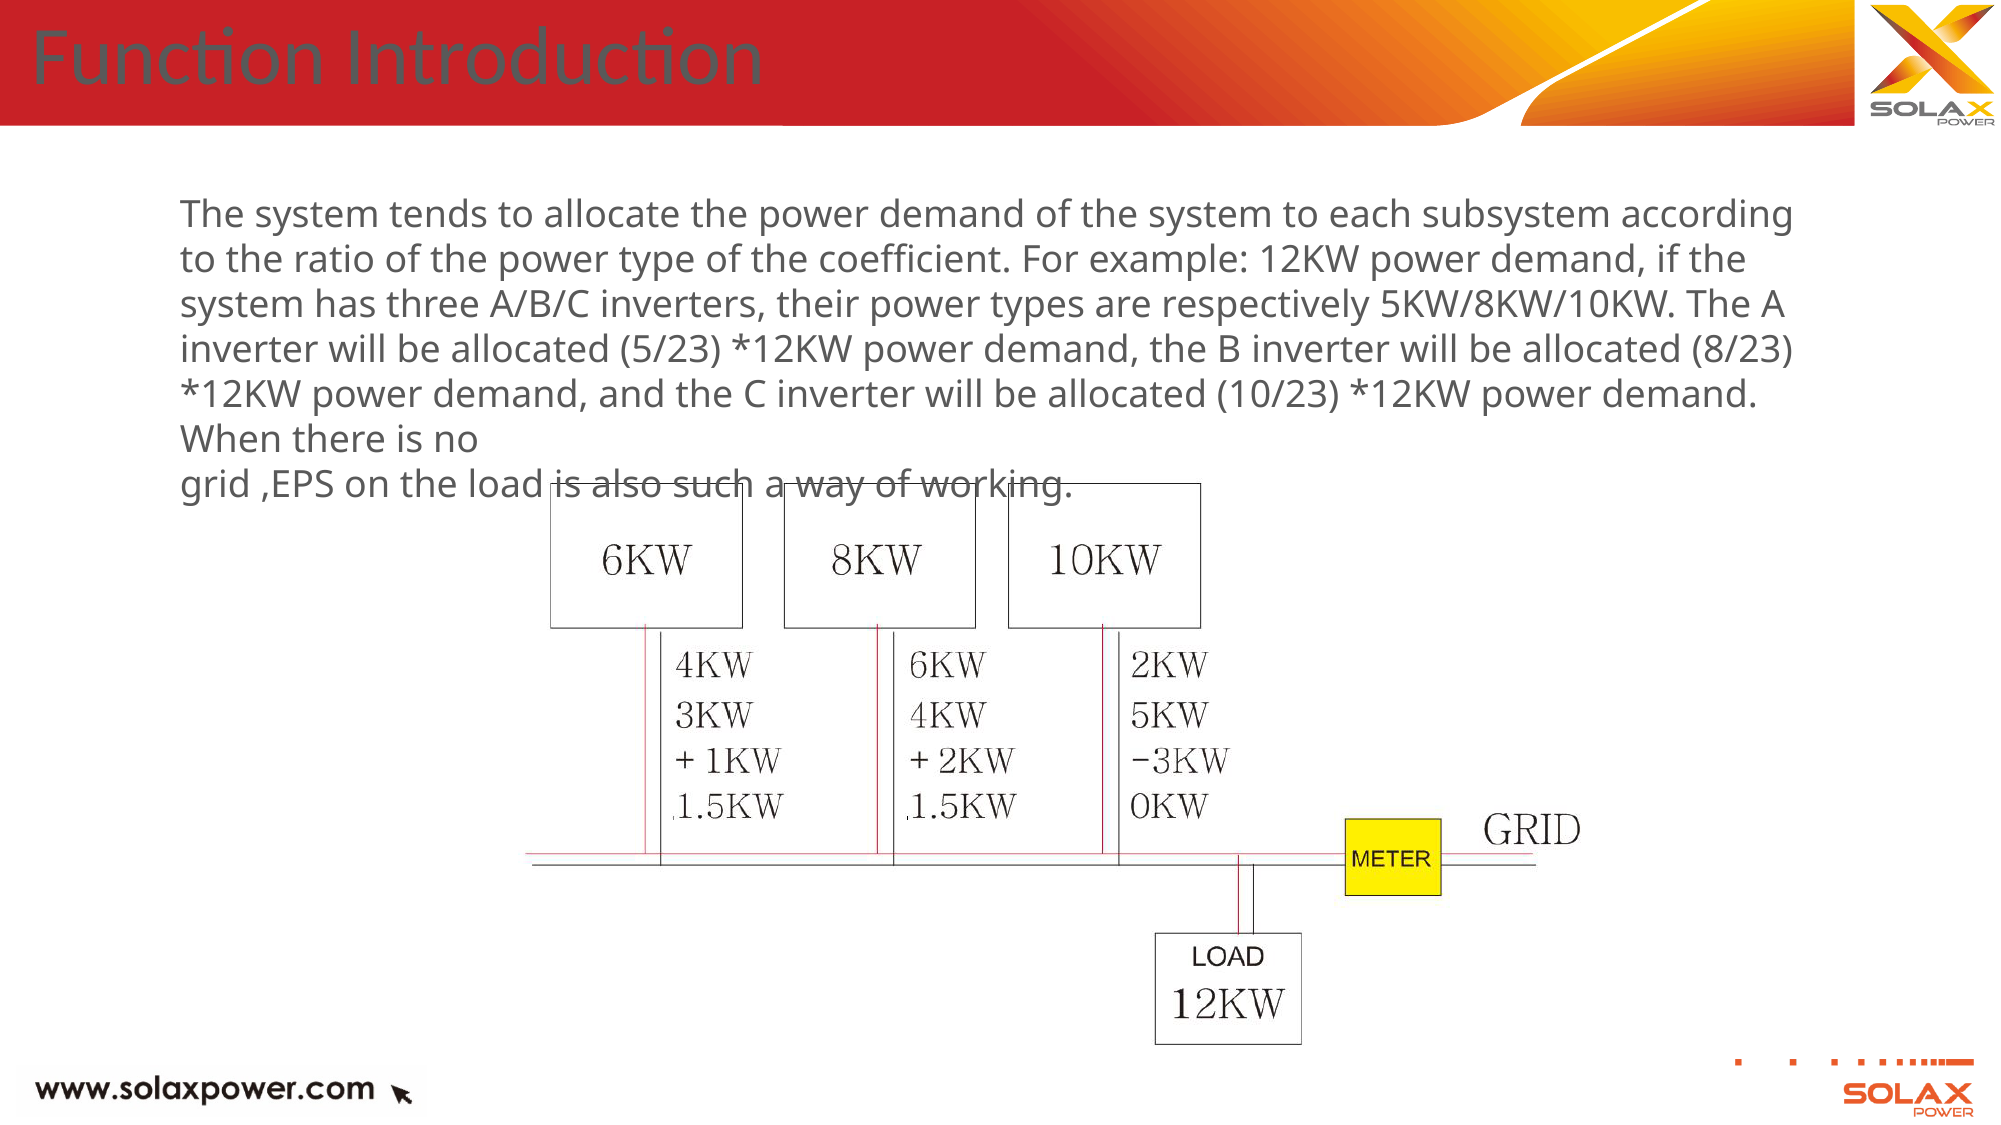

Function Introduction
The system tends to allocate the power demand of the system to each subsystem according to the ratio of the power type of the coefficient. For example: 12KW power demand, if the system has three A/B/C inverters, their power types are respectively 5KW/8KW/10KW. The A inverter will be allocated (5/23) *12KW power demand, the B inverter will be allocated (8/23) *12KW power demand, and the C inverter will be allocated (10/23) *12KW power demand. When there is no
grid ,EPS on the load is also such a way of working.